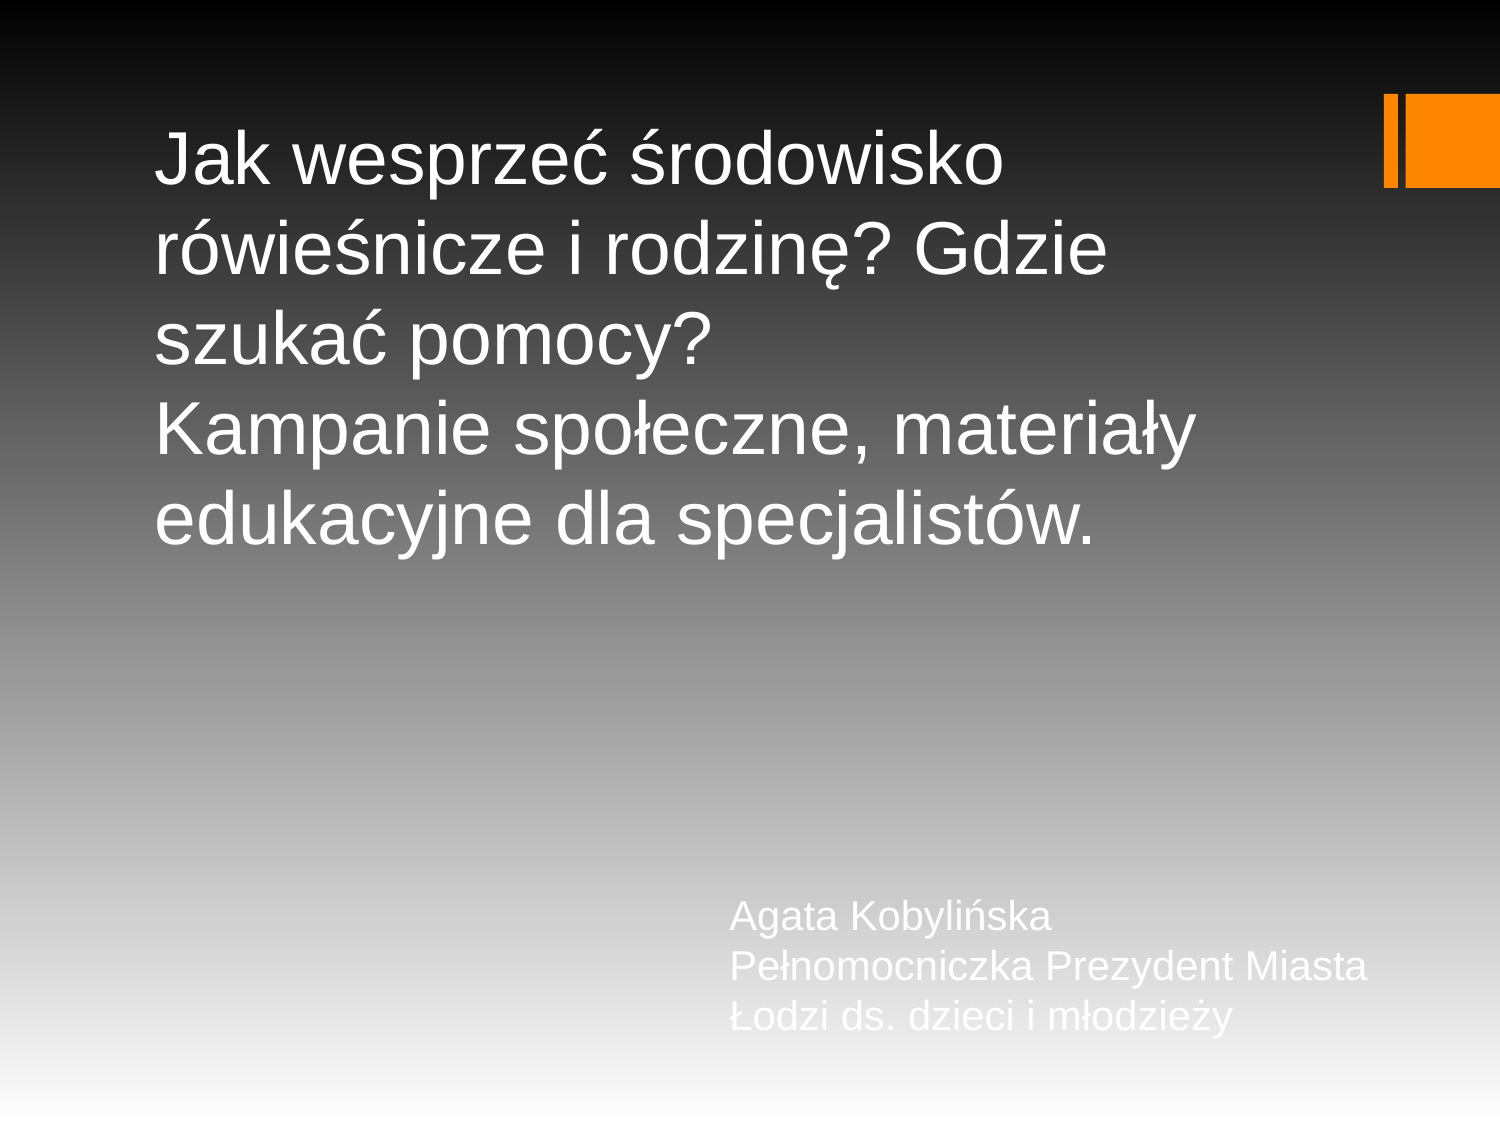

Jak wesprzeć środowisko rówieśnicze i rodzinę? Gdzie szukać pomocy?
Kampanie społeczne, materiały edukacyjne dla specjalistów.
Agata Kobylińska
Pełnomocniczka Prezydent Miasta Łodzi ds. dzieci i młodzieży